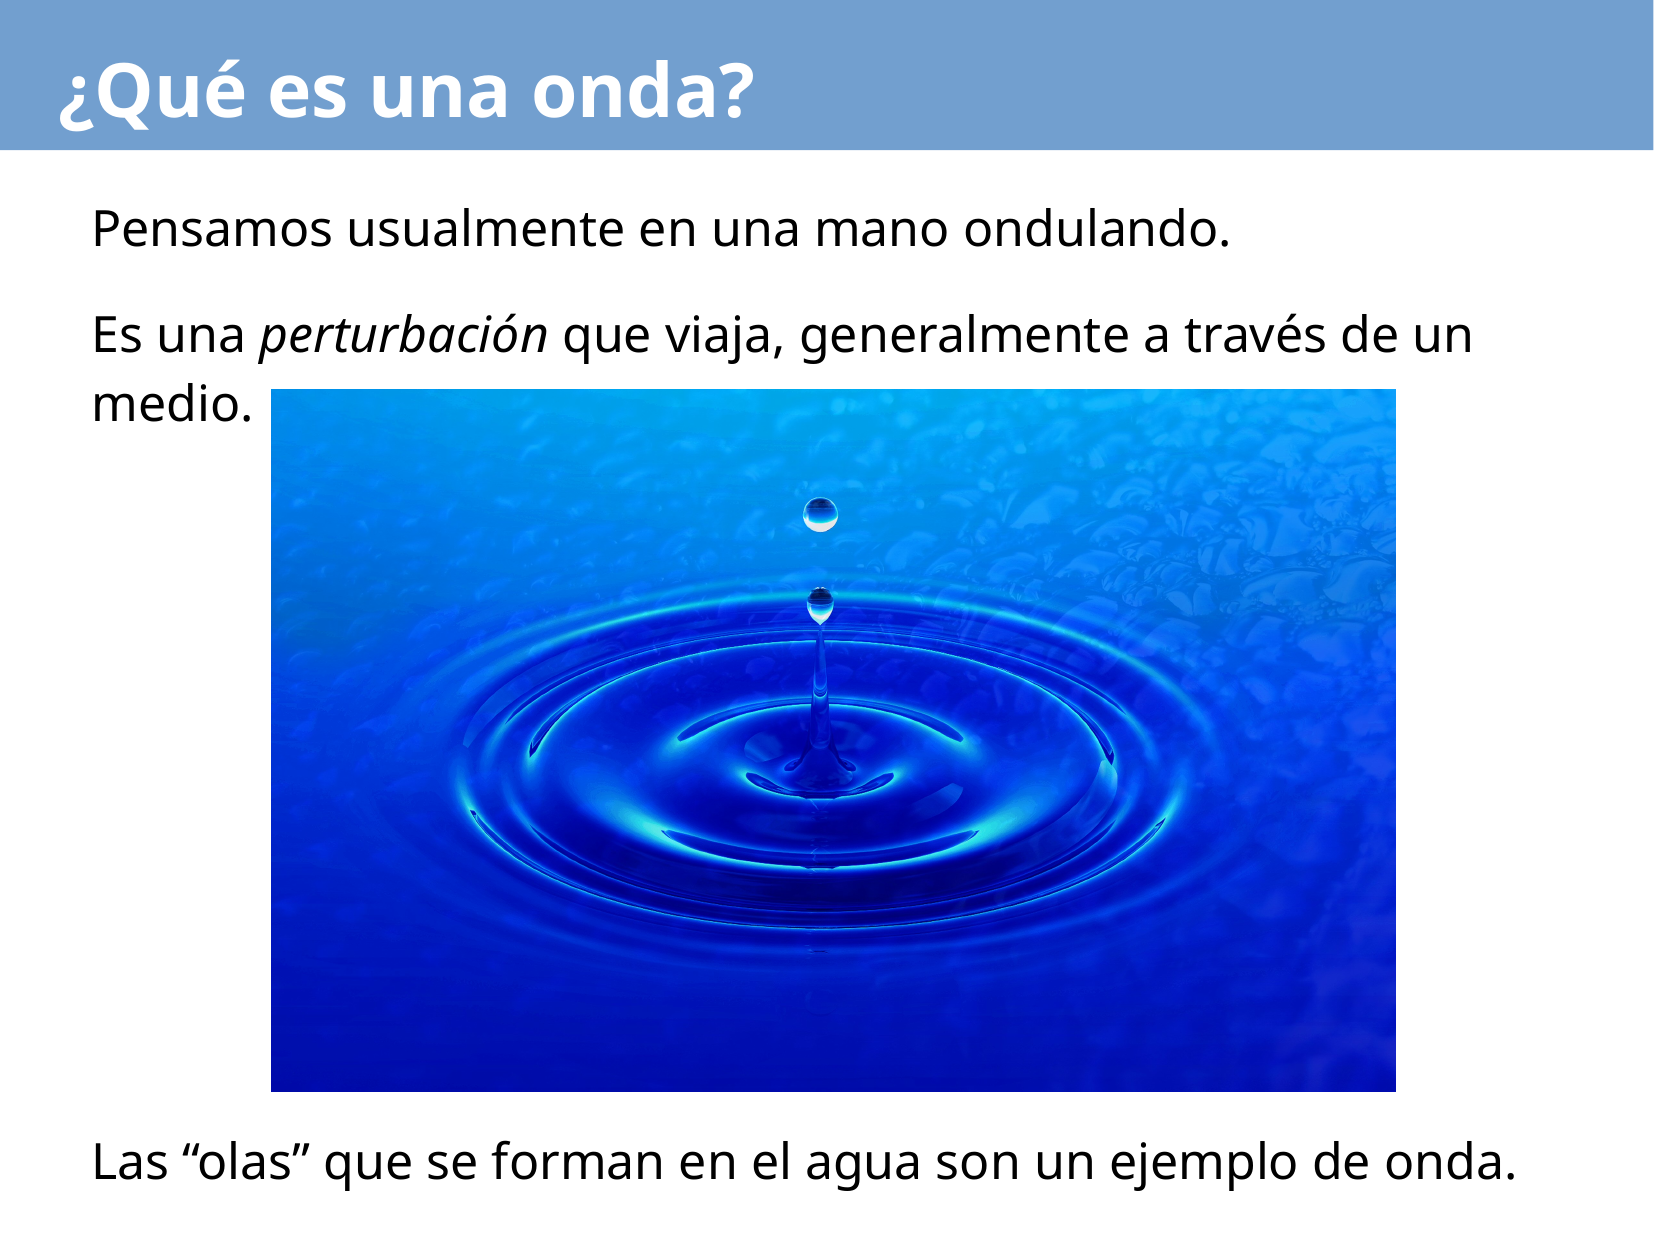

¿Qué es una onda?
Pensamos usualmente en una mano ondulando.
Es una perturbación que viaja, generalmente a través de un medio.
Las “olas” que se forman en el agua son un ejemplo de onda.